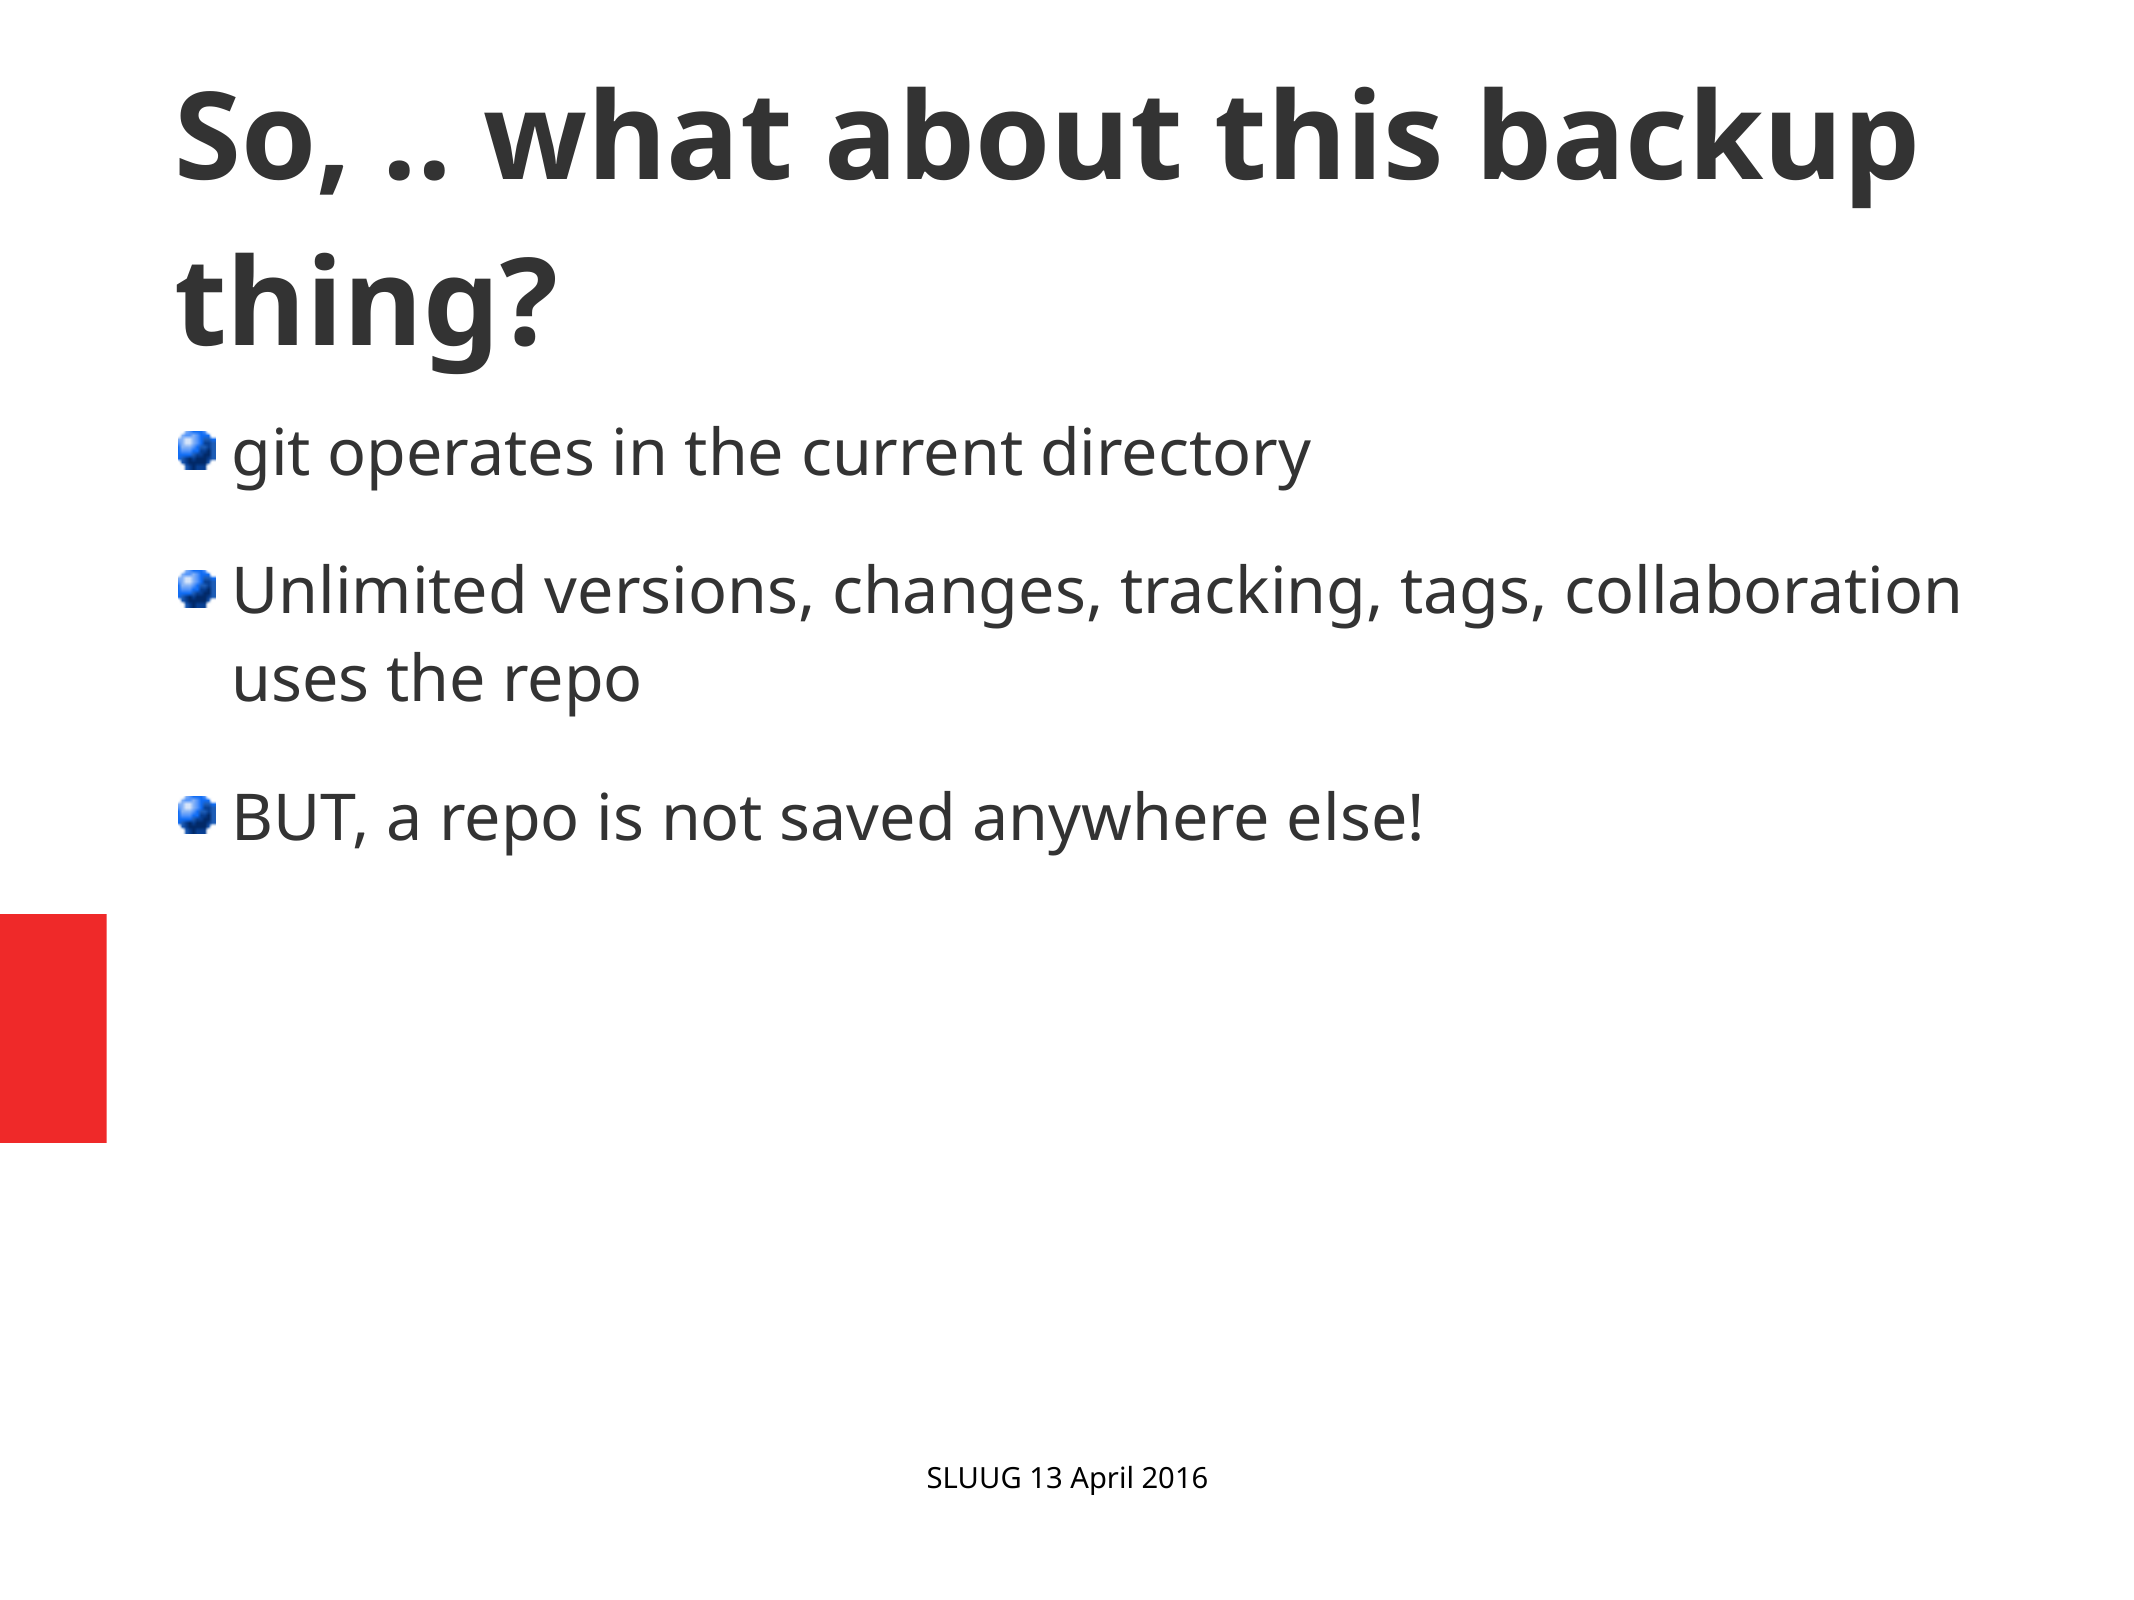

# So, .. what about this backup thing?
git operates in the current directory
Unlimited versions, changes, tracking, tags, collaboration uses the repo
BUT, a repo is not saved anywhere else!